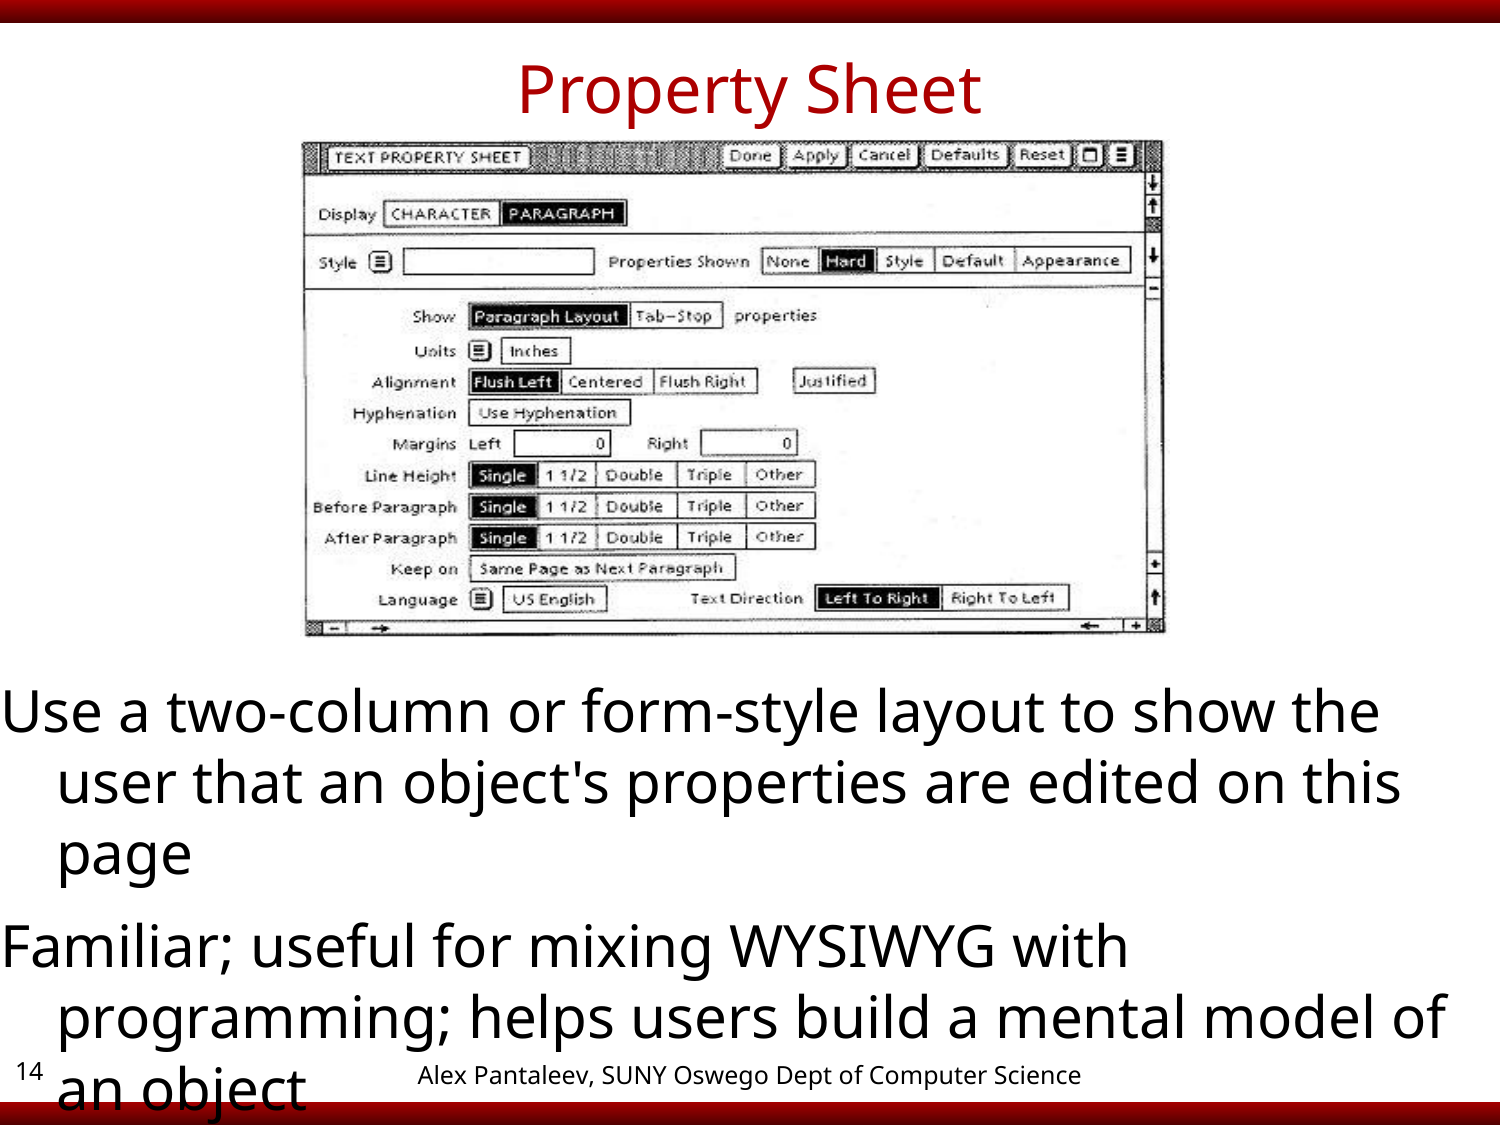

# Property Sheet
Use a two-column or form-style layout to show the user that an object's properties are edited on this page
Familiar; useful for mixing WYSIWYG with programming; helps users build a mental model of an object
14